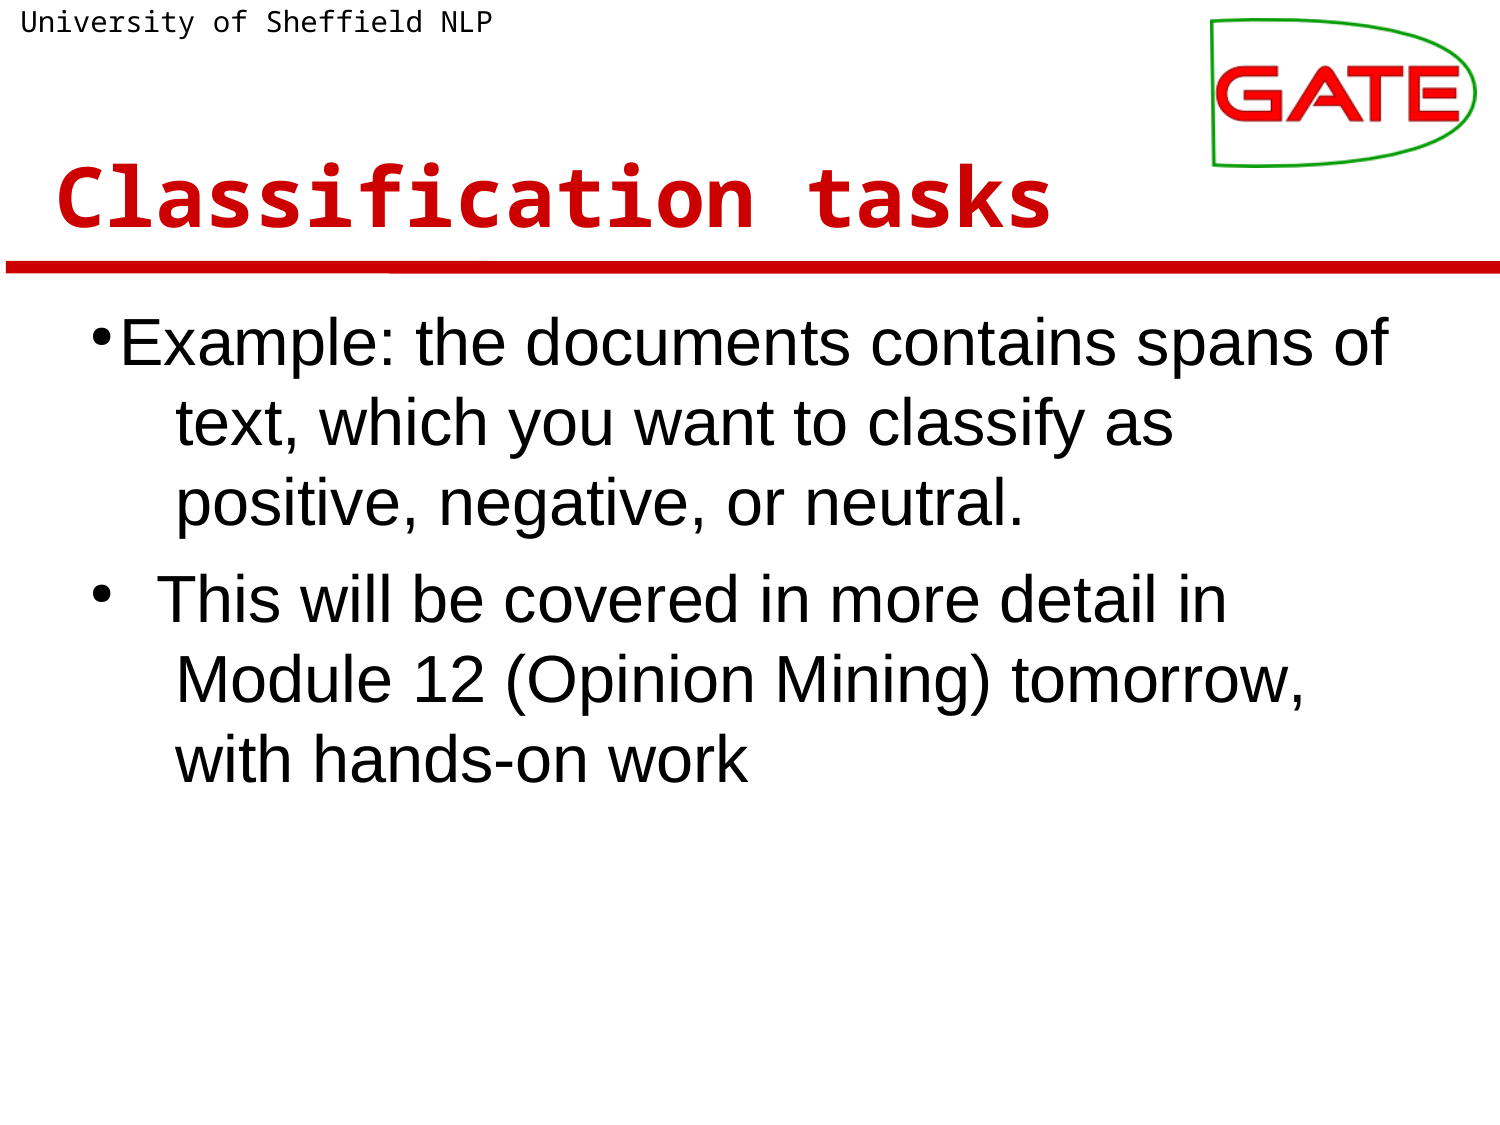

# Classification tasks
Example: the documents contains spans of text, which you want to classify as positive, negative, or neutral.
 This will be covered in more detail in Module 12 (Opinion Mining) tomorrow, with hands-on work